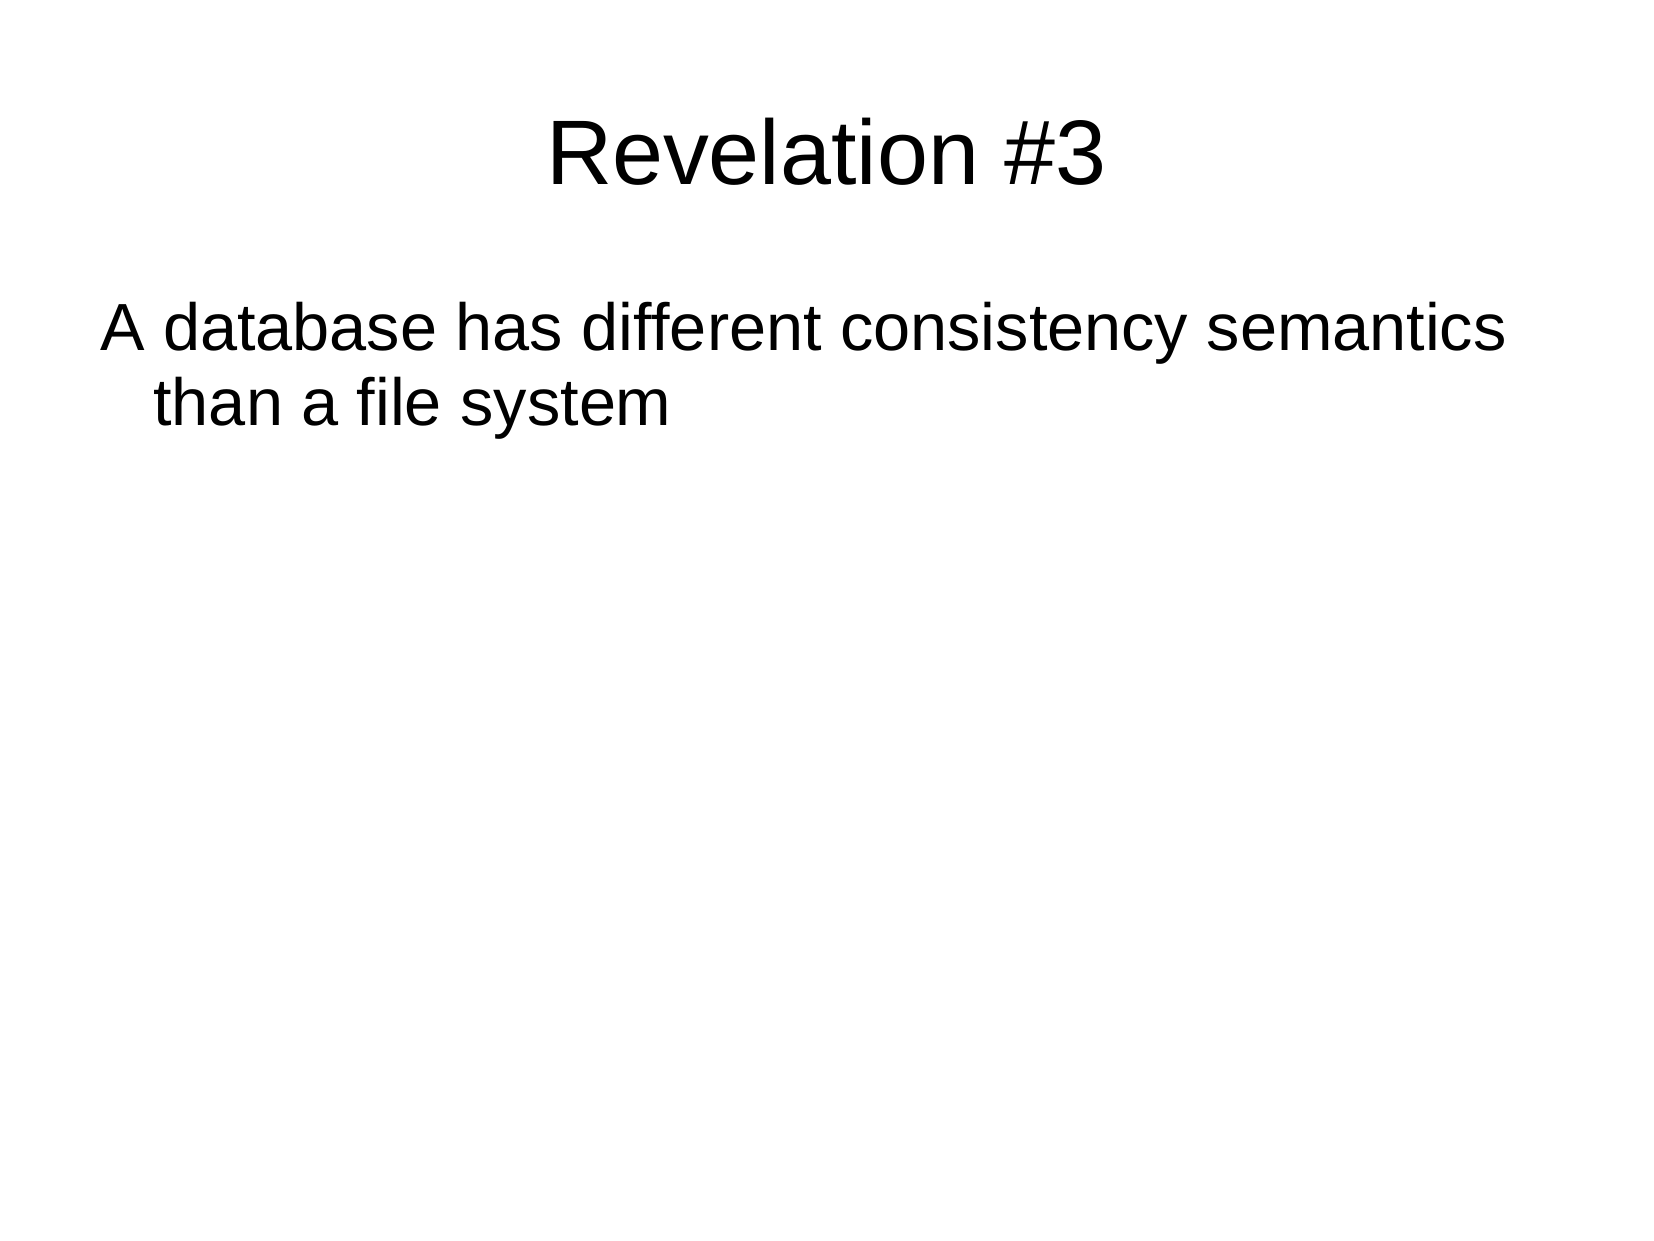

# Revelation #3
A database has different consistency semantics than a file system